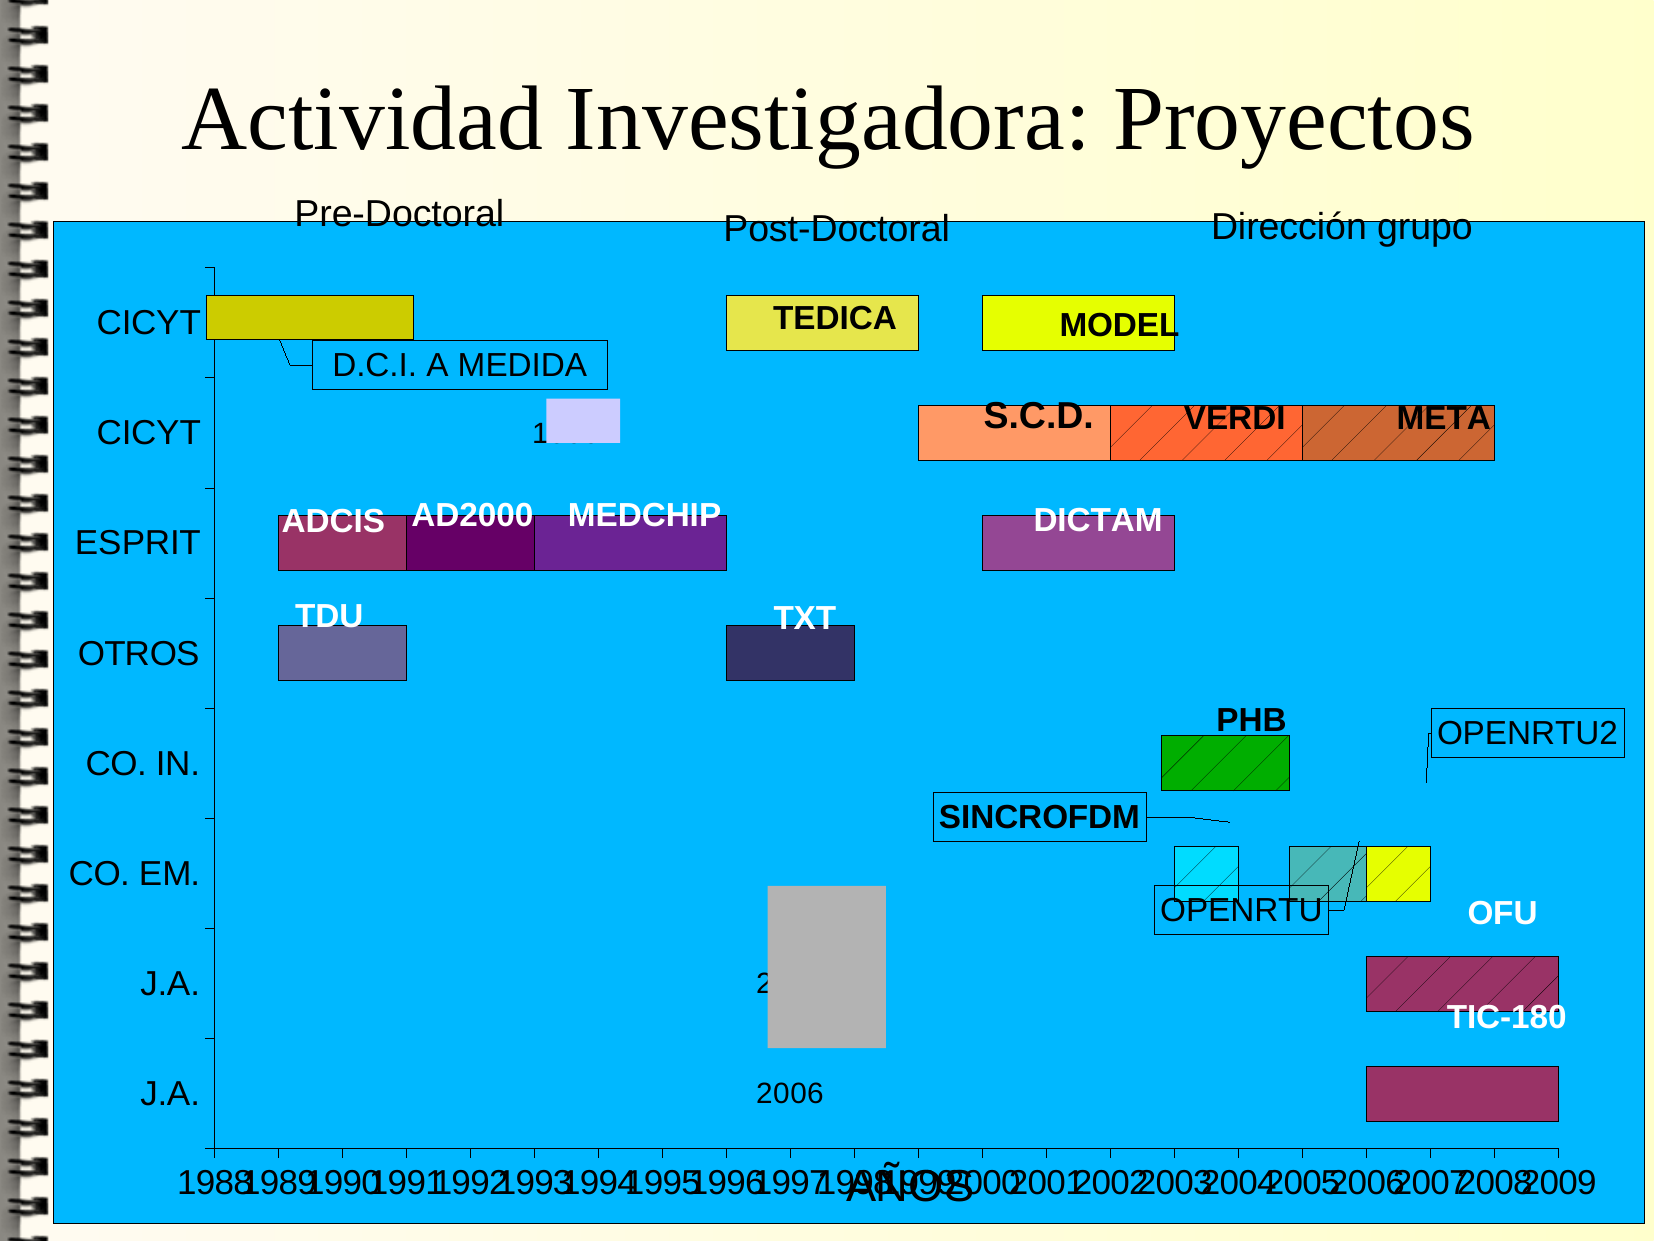

# Actividad Investigadora: Proyectos
Pre-Doctoral
Dirección grupo
Post-Doctoral
### Chart
| Category | Columna 1 | Columna 2 | Columna 3 | | | |
|---|---|---|---|---|---|---|
| CICYT | 1991.0 | 5.0 | 3.0 | 1.0 | 3.0 | 0.0 |
| CICYT | 1999.0 | 3.0 | 3.0 | 3.0 | 0.0 | 0.0 |
| ESPRIT | 1989.0 | 2.0 | 2.0 | 3.0 | 4.0 | 3.0 |
| OTROS | 1989.0 | 2.0 | 5.0 | 2.0 | 0.0 | 0.0 |
| CO. IN. | 2002.8 | 2.0 | 0.0 | 0.0 | 0.0 | 0.0 |
| CO. EM. | 2003.0 | 1.0 | 0.8 | 1.2 | 1.0 | 0.0 |
| J.A. | 2006.0 | 3.0 | 0.0 | 0.0 | 0.0 | 0.0 |
| J.A. | 2006.0 | 3.0 | 0.0 | 0.0 | 0.0 | 0.0 |
TEDICA
MODEL
S.C.D.
VERDI
META
AD2000
MEDCHIP
DICTAM
ADCIS
TDU
TXT
PHB
OFU
TIC-180